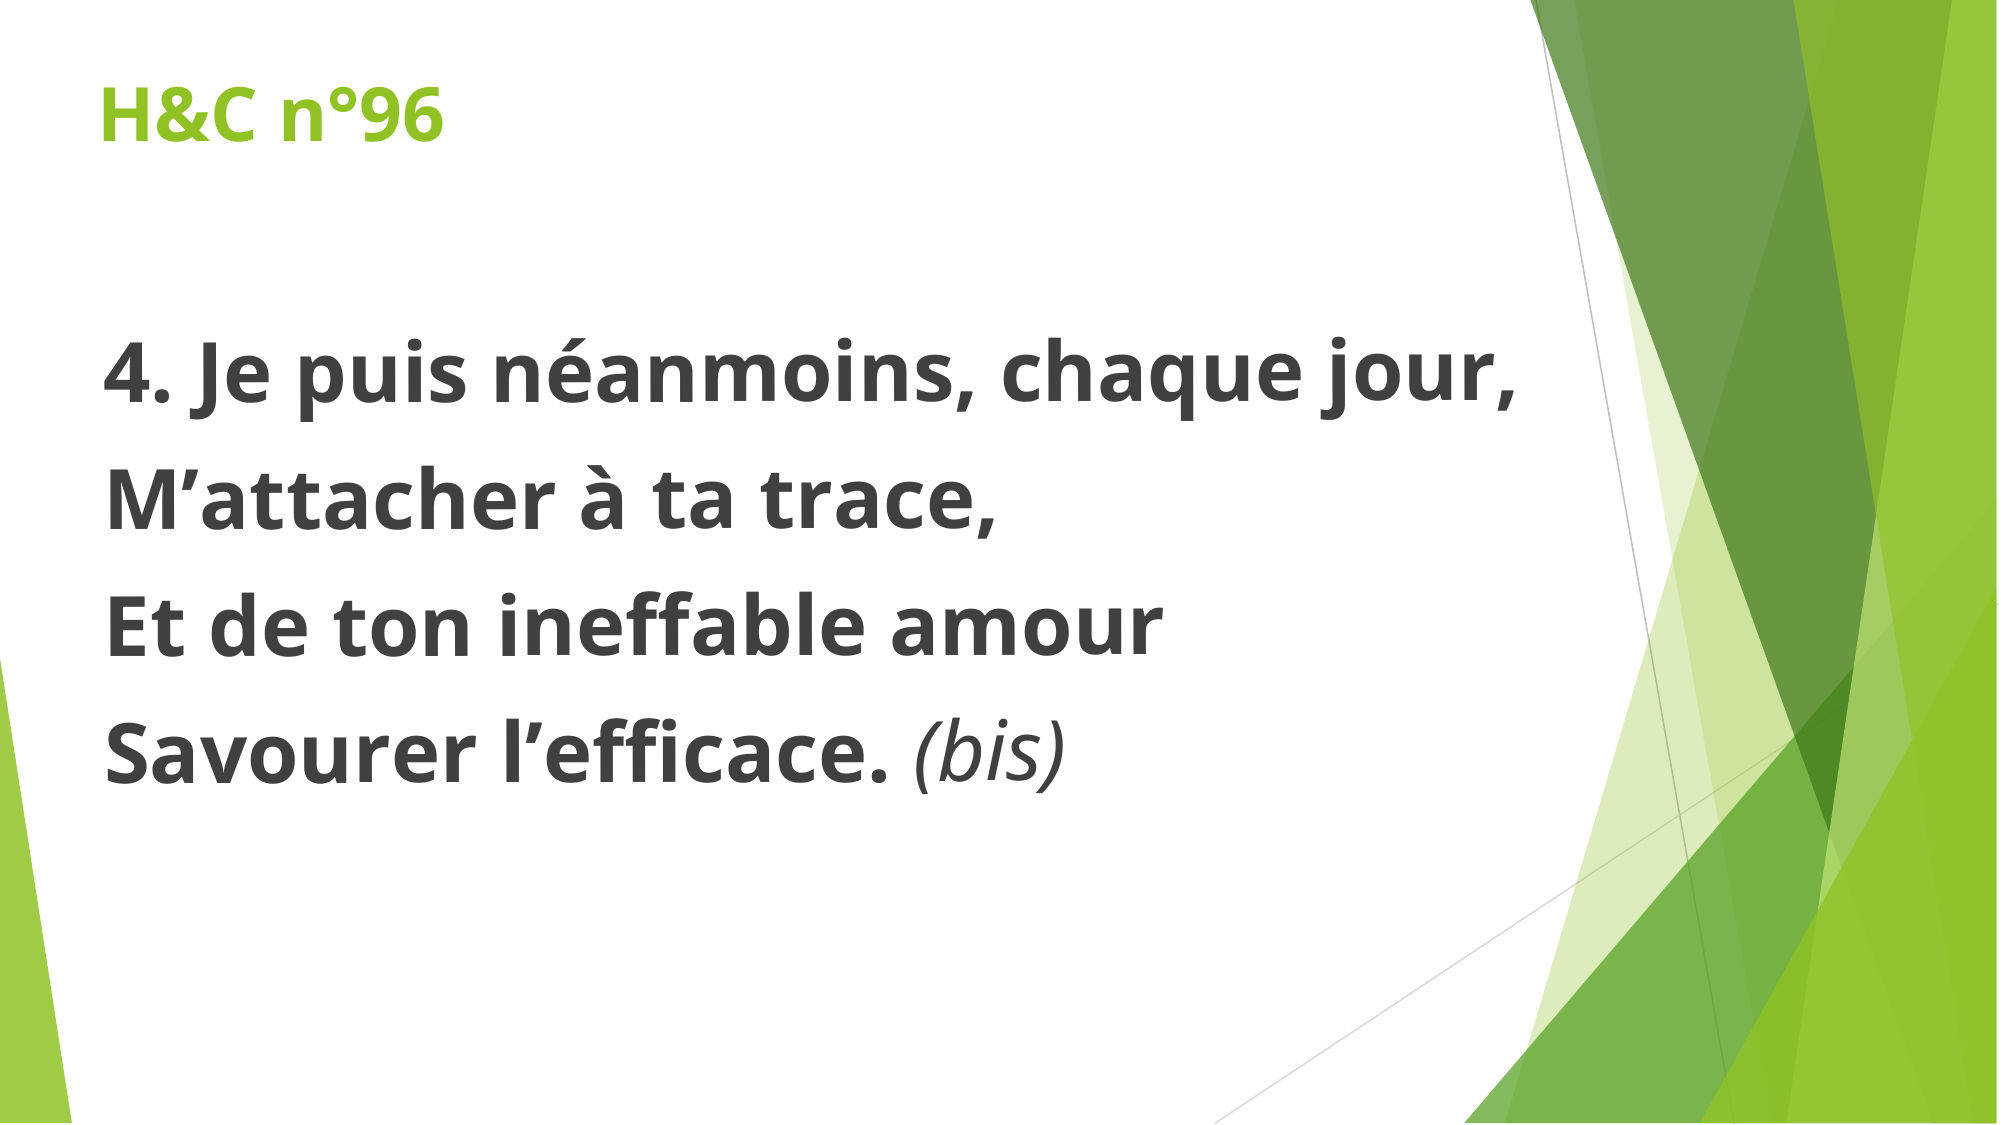

H&C n°96
4. Je puis néanmoins, chaque jour,
M’attacher à ta trace,
Et de ton ineffable amour
Savourer l’efficace. (bis)